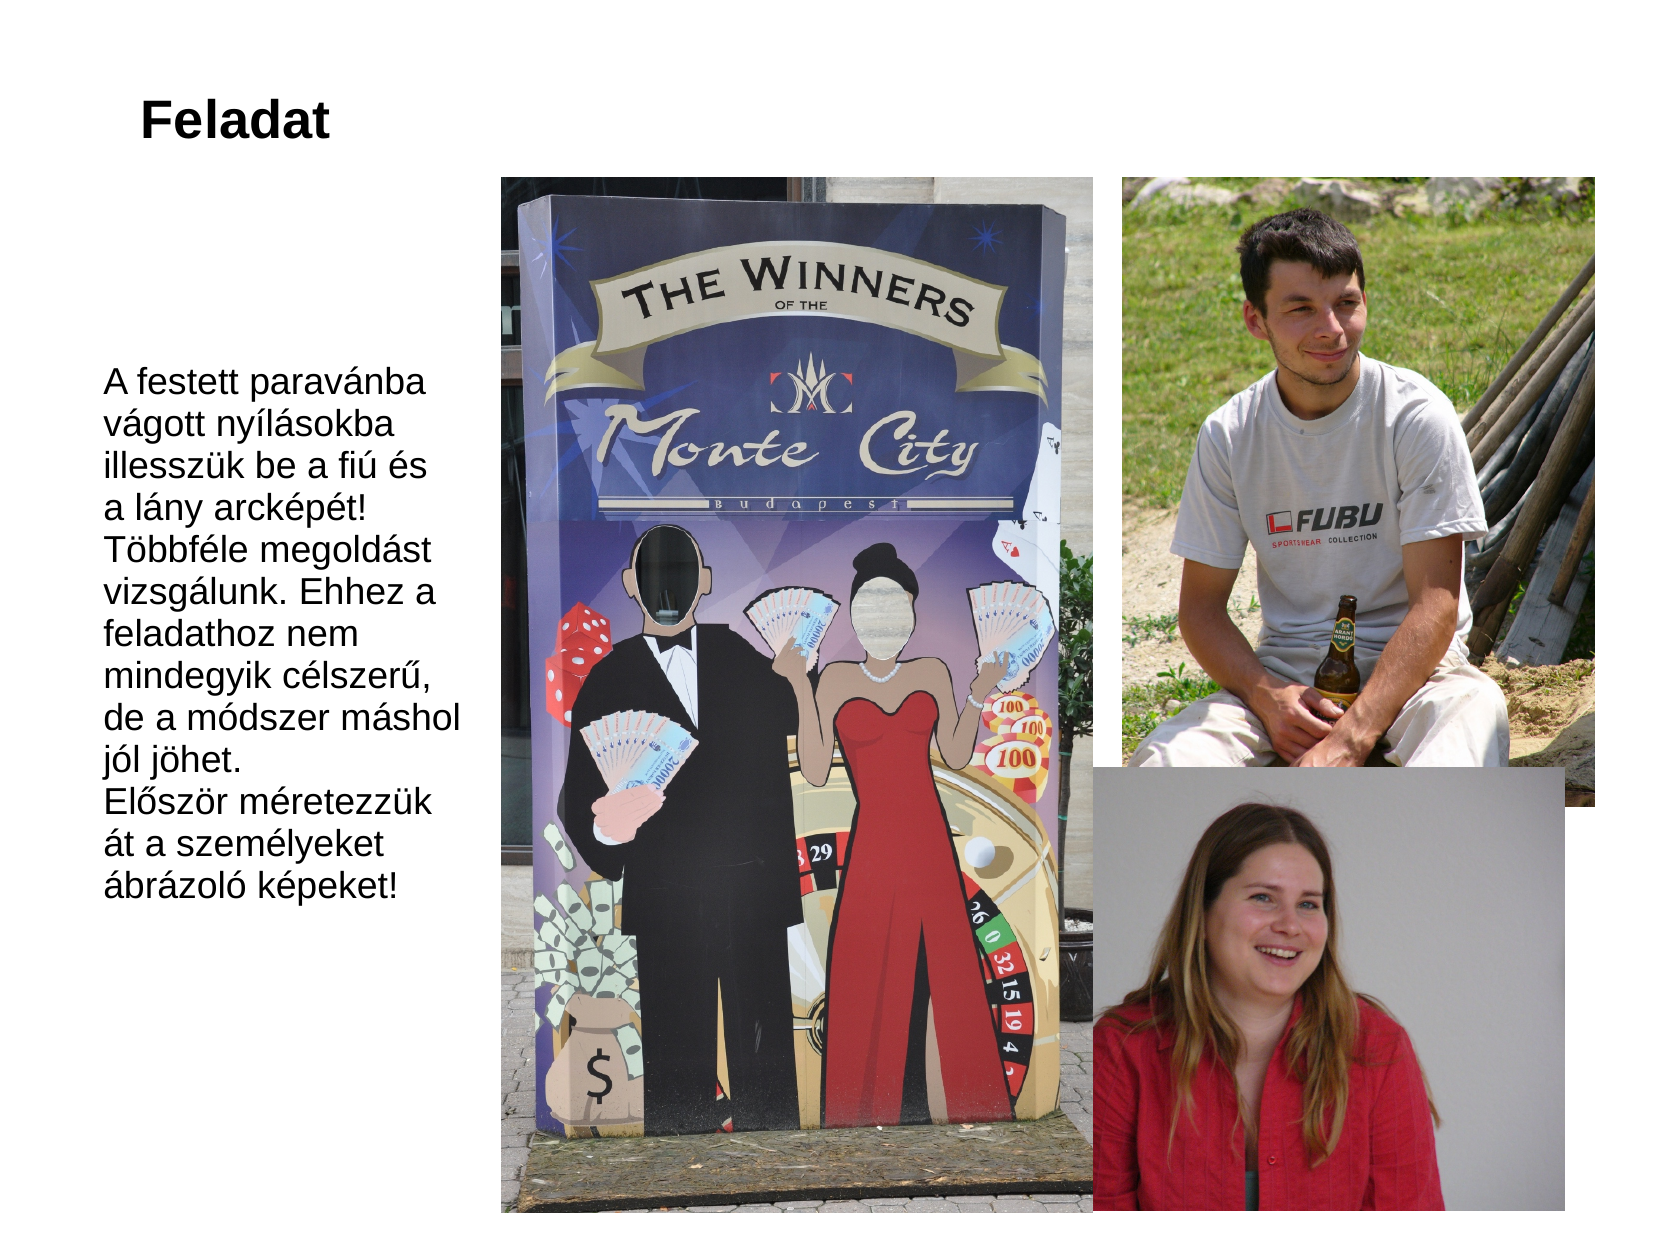

Feladat
A festett paravánba
vágott nyílásokba
illesszük be a fiú és
a lány arcképét!
Többféle megoldást
vizsgálunk. Ehhez a
feladathoz nem
mindegyik célszerű,
de a módszer máshol
jól jöhet.
Először méretezzük
át a személyeket
ábrázoló képeket!